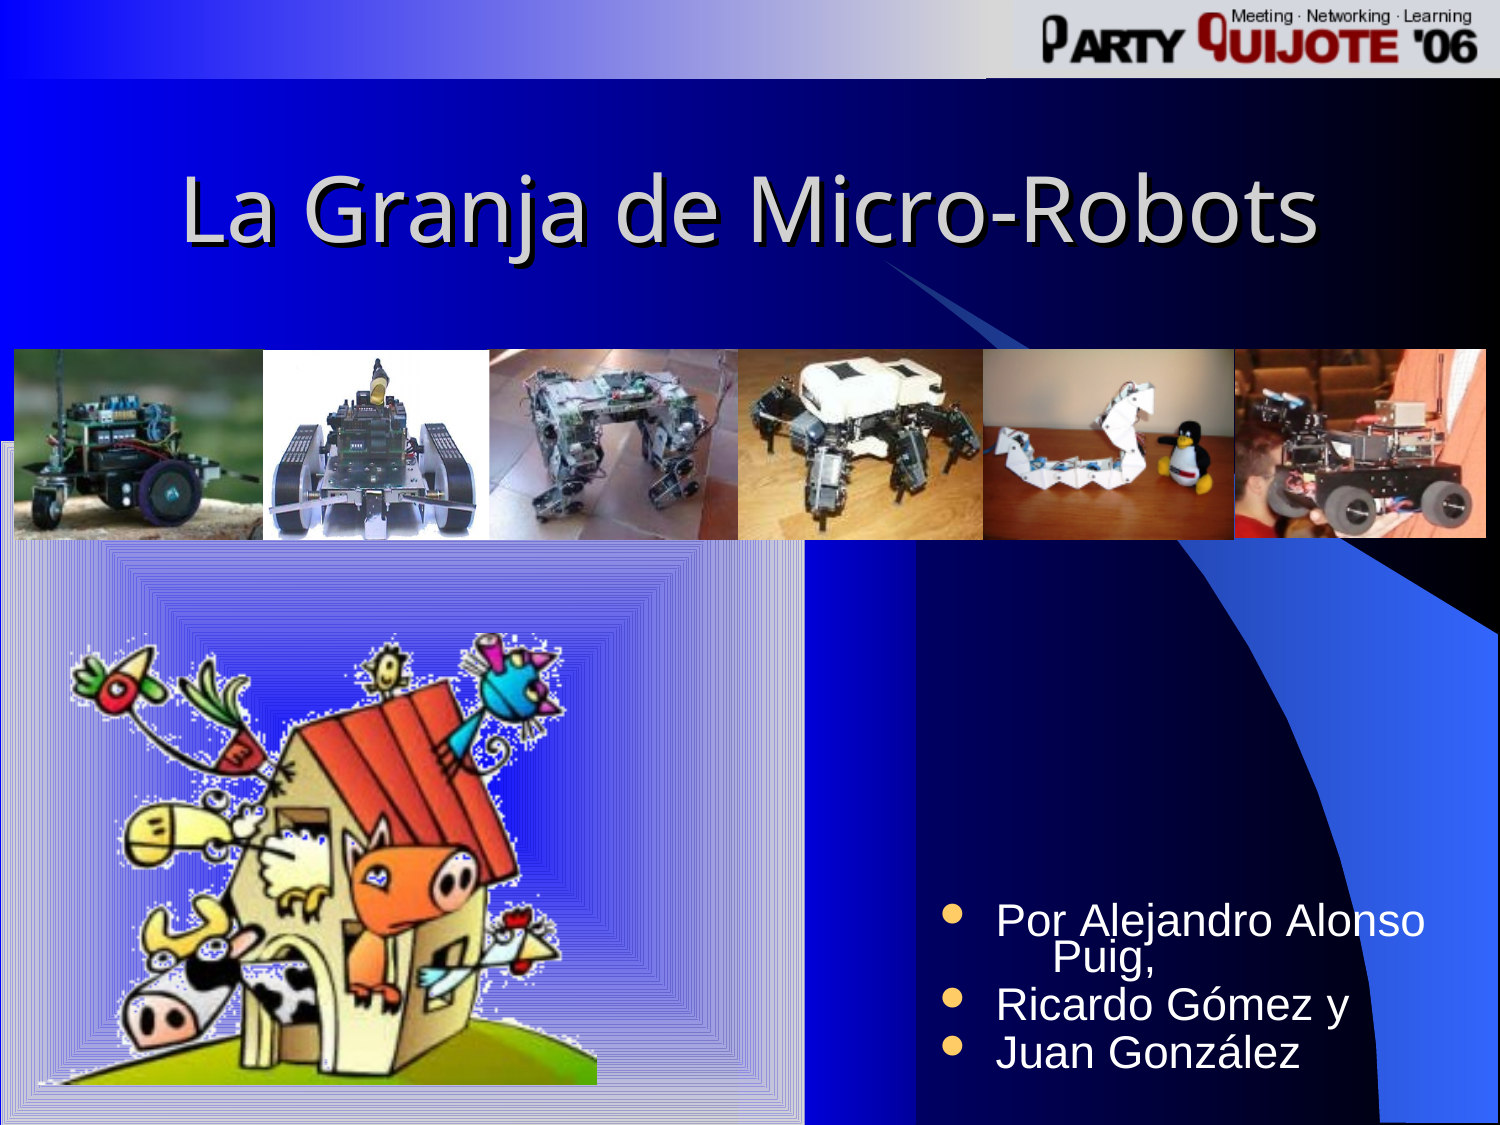

# La Granja de Micro-Robots
Por Alejandro Alonso Puig,
Ricardo Gómez y
Juan González